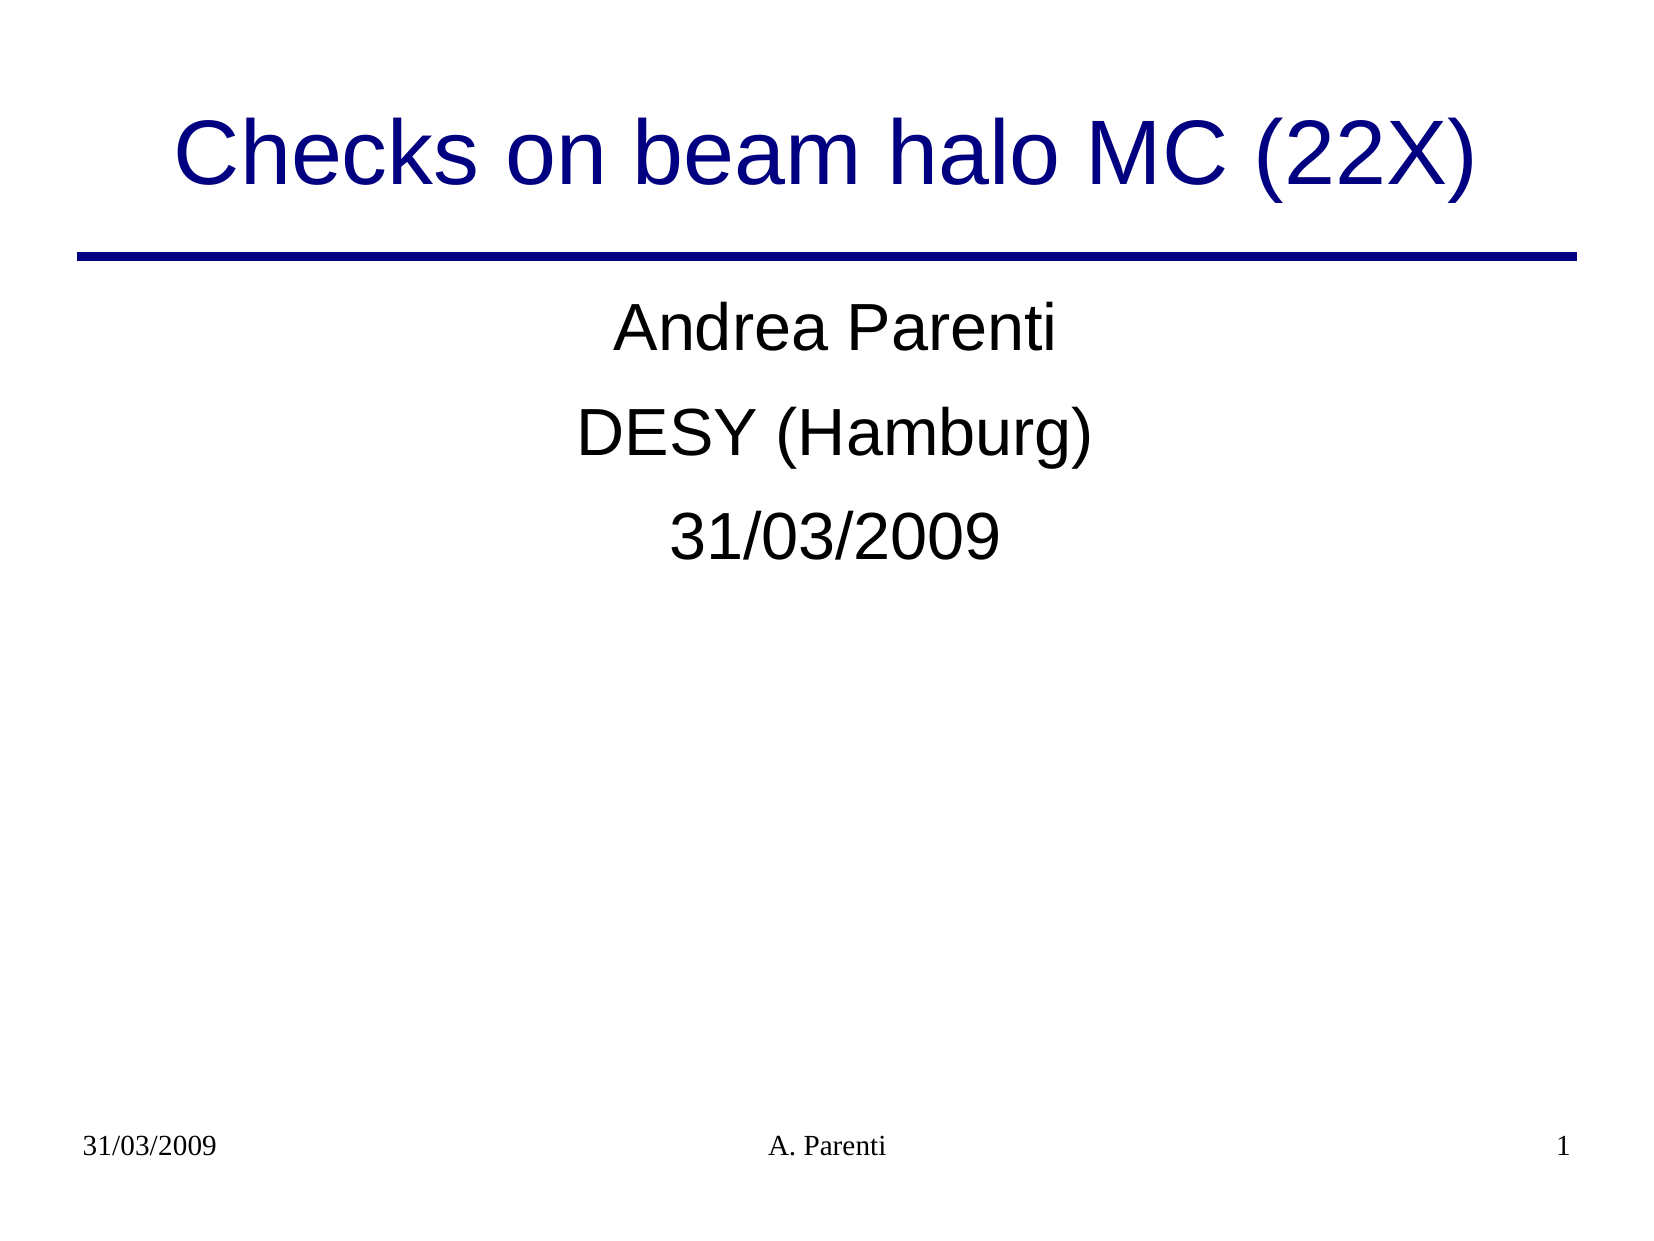

# Checks on beam halo MC (22X)
Andrea Parenti
DESY (Hamburg)
31/03/2009
1